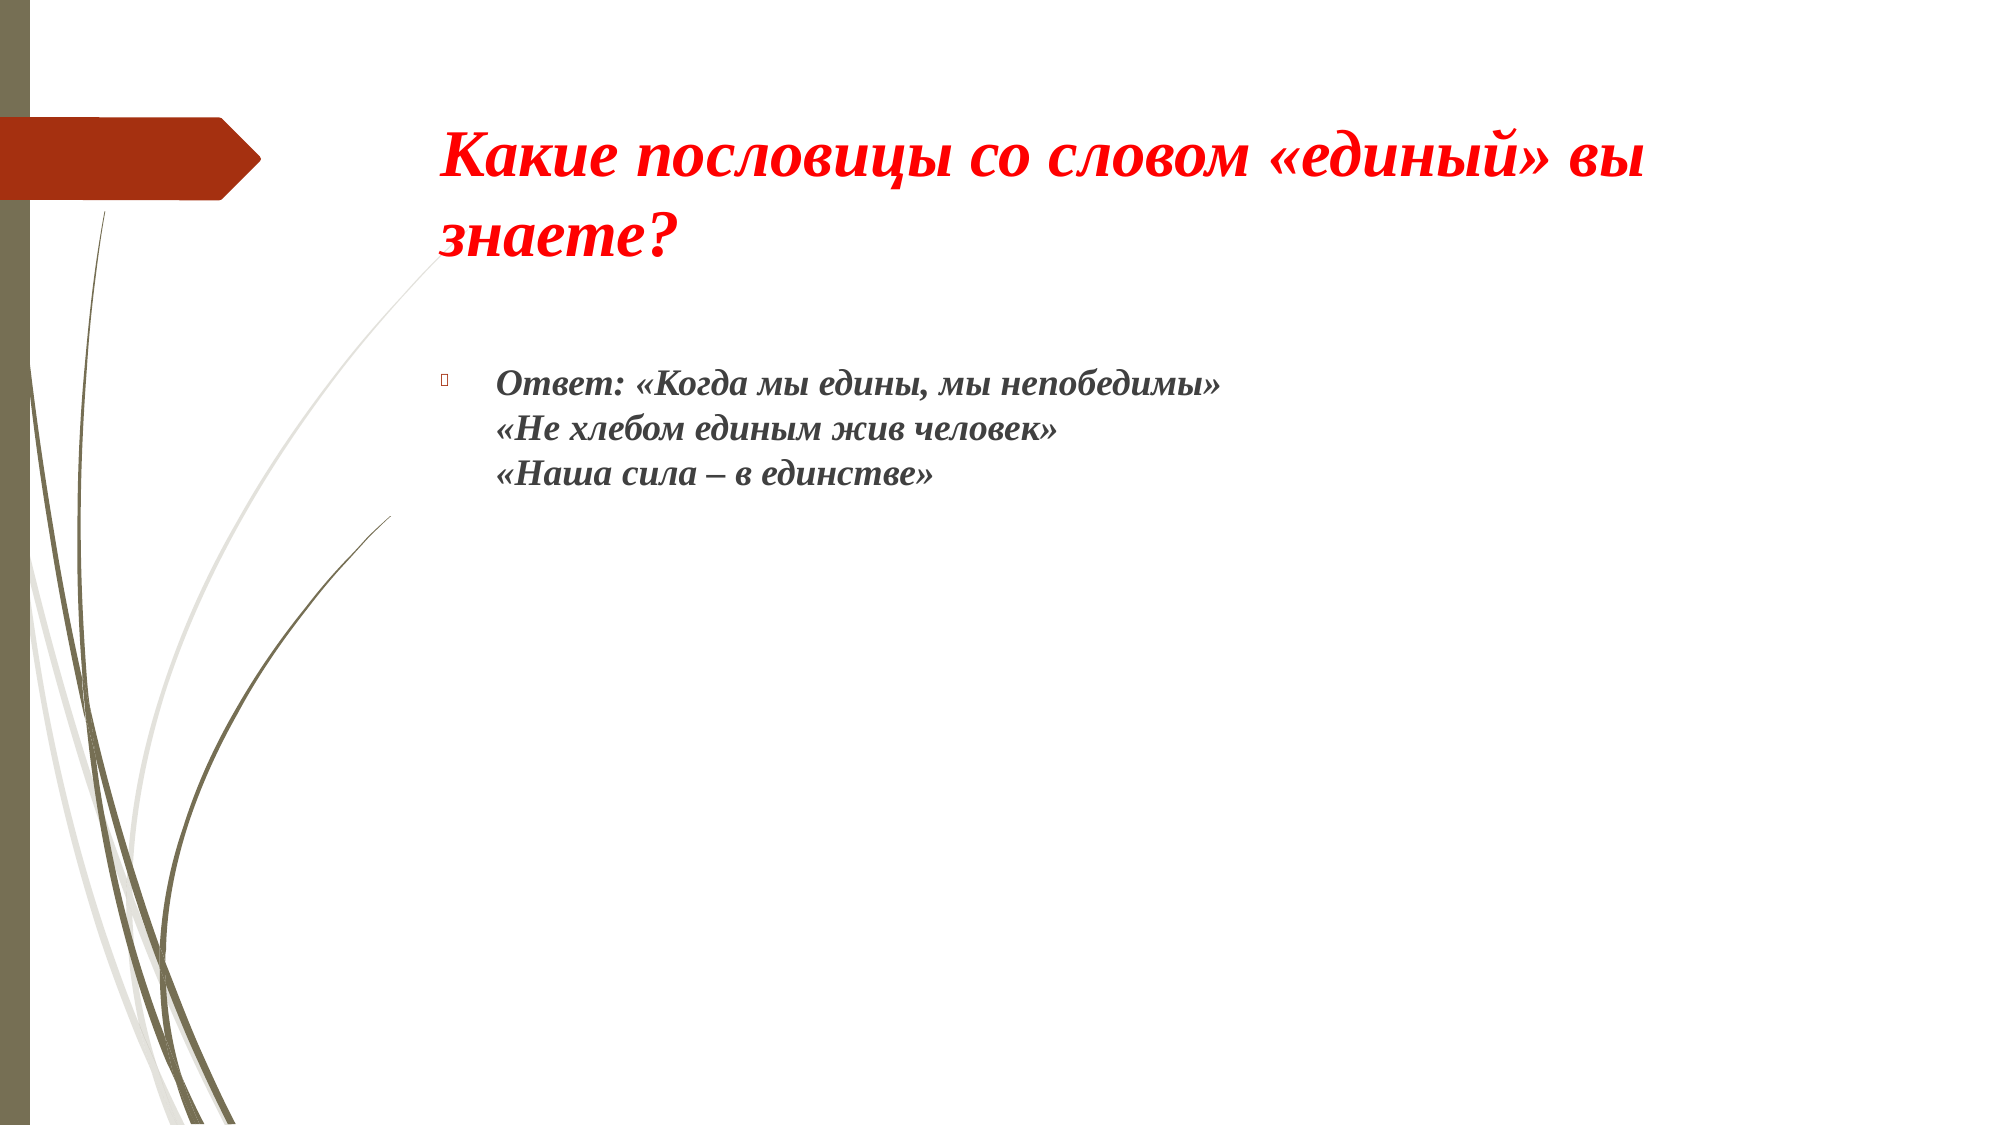

# Какие пословицы со словом «единый» вы знаете?
Ответ: «Когда мы едины, мы непобедимы»
«Не хлебом единым жив человек»
«Наша сила – в единстве»